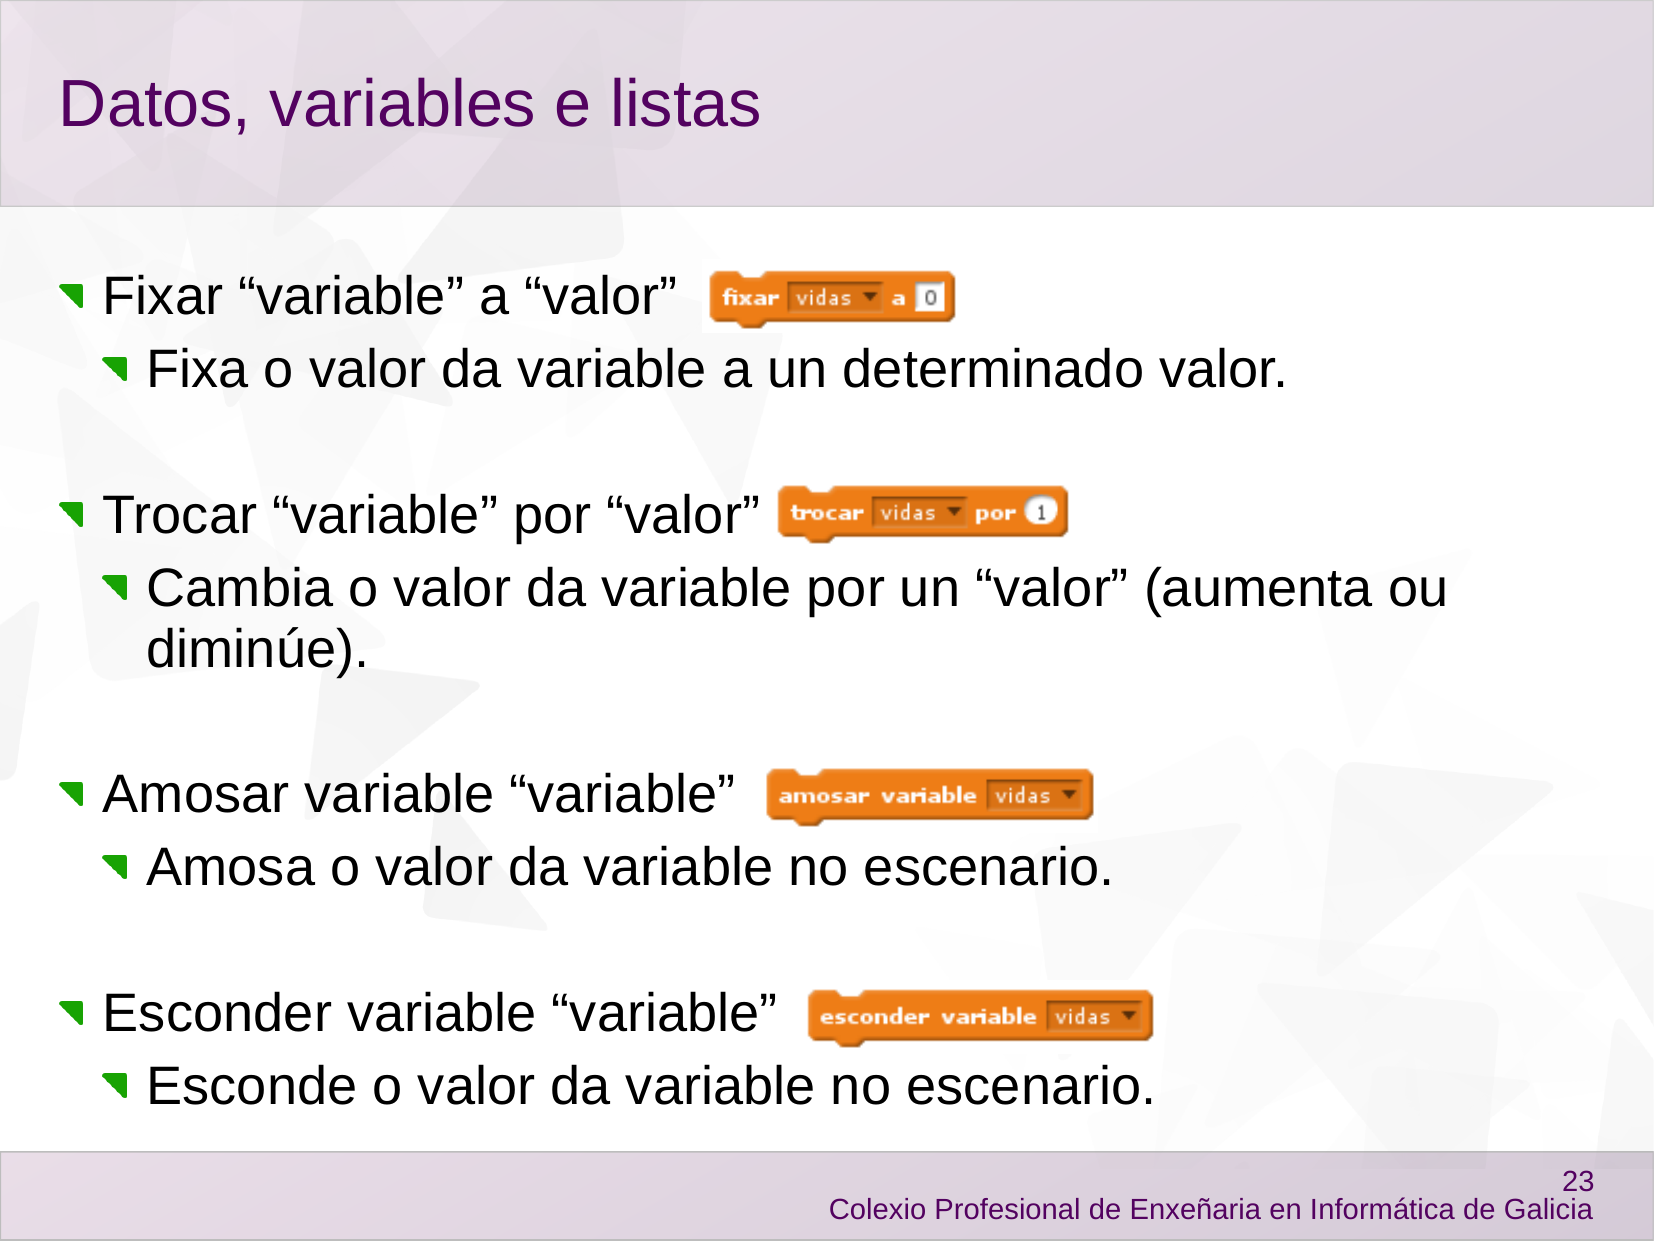

# Datos, variables e listas
Fixar “variable” a “valor”
Fixa o valor da variable a un determinado valor.
Trocar “variable” por “valor”
Cambia o valor da variable por un “valor” (aumenta ou diminúe).
Amosar variable “variable”
Amosa o valor da variable no escenario.
Esconder variable “variable”
Esconde o valor da variable no escenario.
23
Colexio Profesional de Enxeñaria en Informática de Galicia